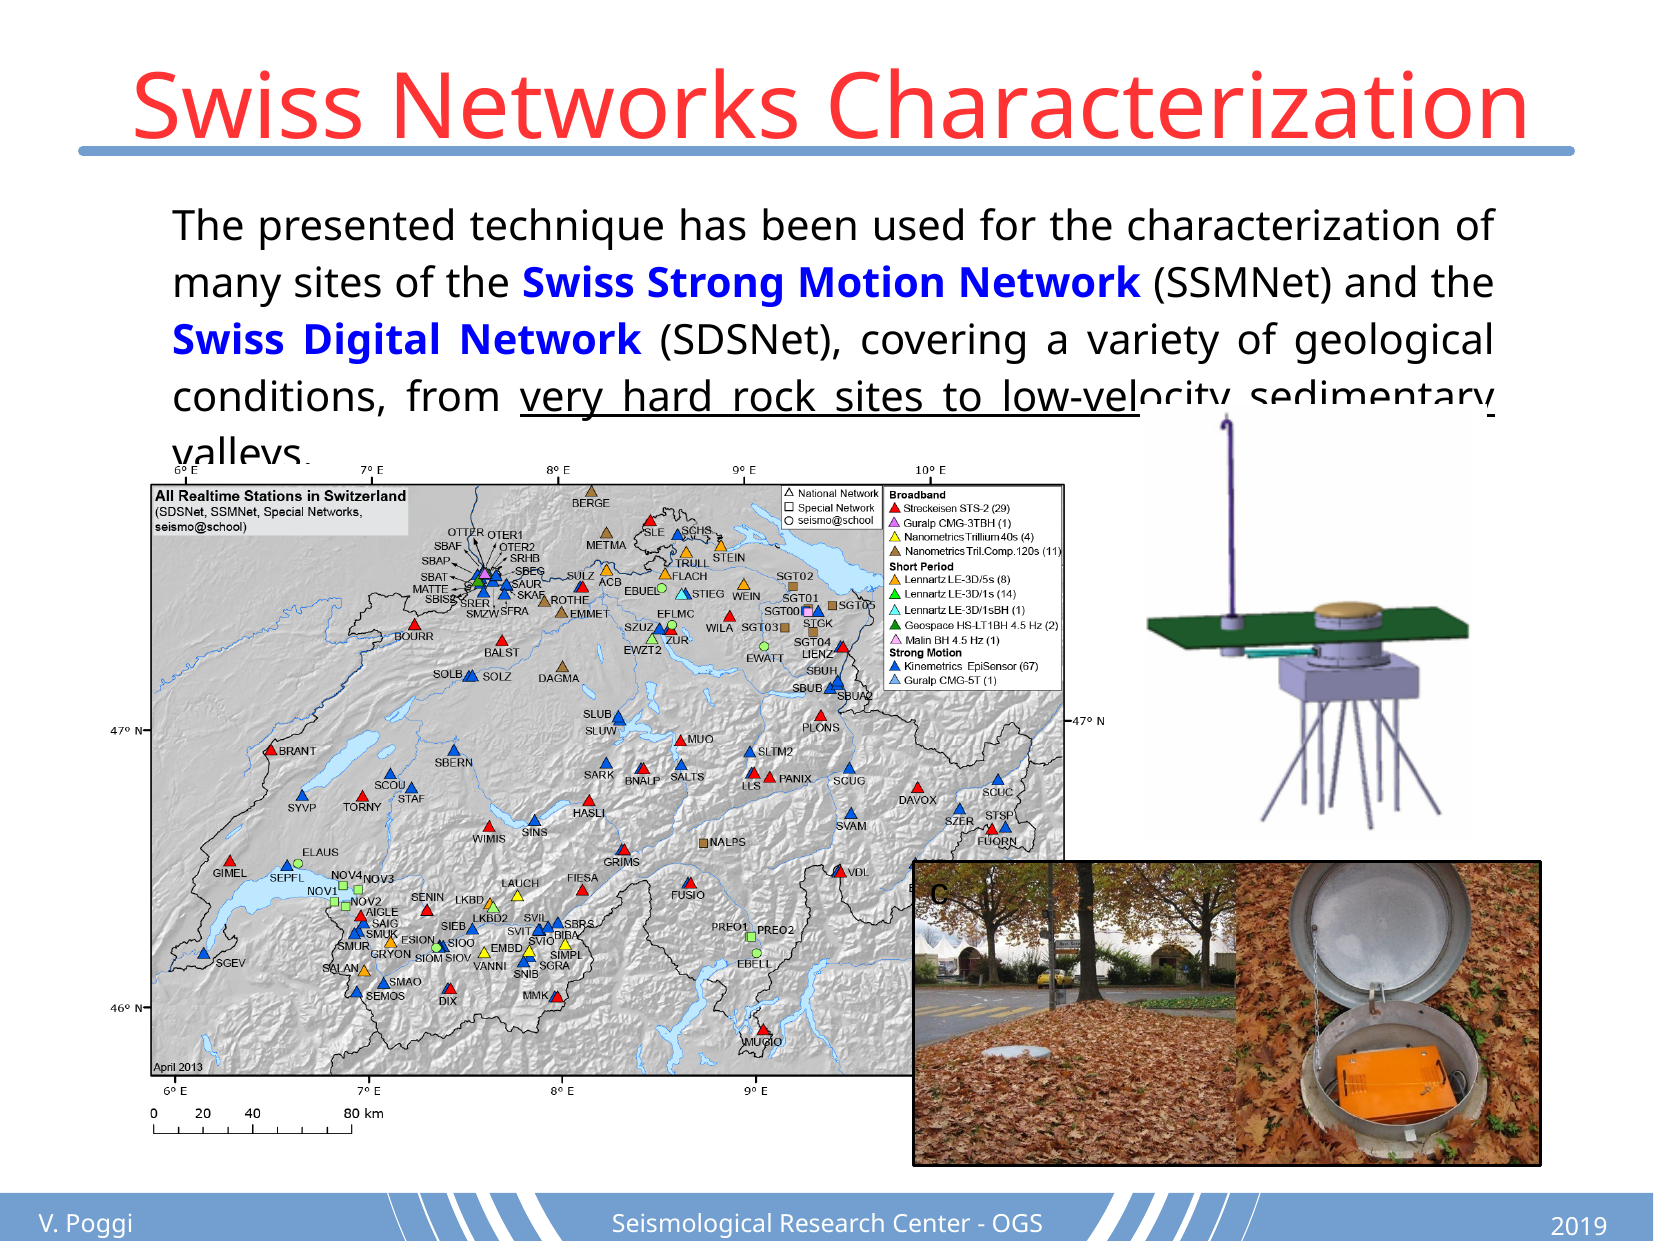

Swiss Networks Characterization
The presented technique has been used for the characterization of many sites of the Swiss Strong Motion Network (SSMNet) and the Swiss Digital Network (SDSNet), covering a variety of geological conditions, from very hard rock sites to low-velocity sedimentary valleys.
c